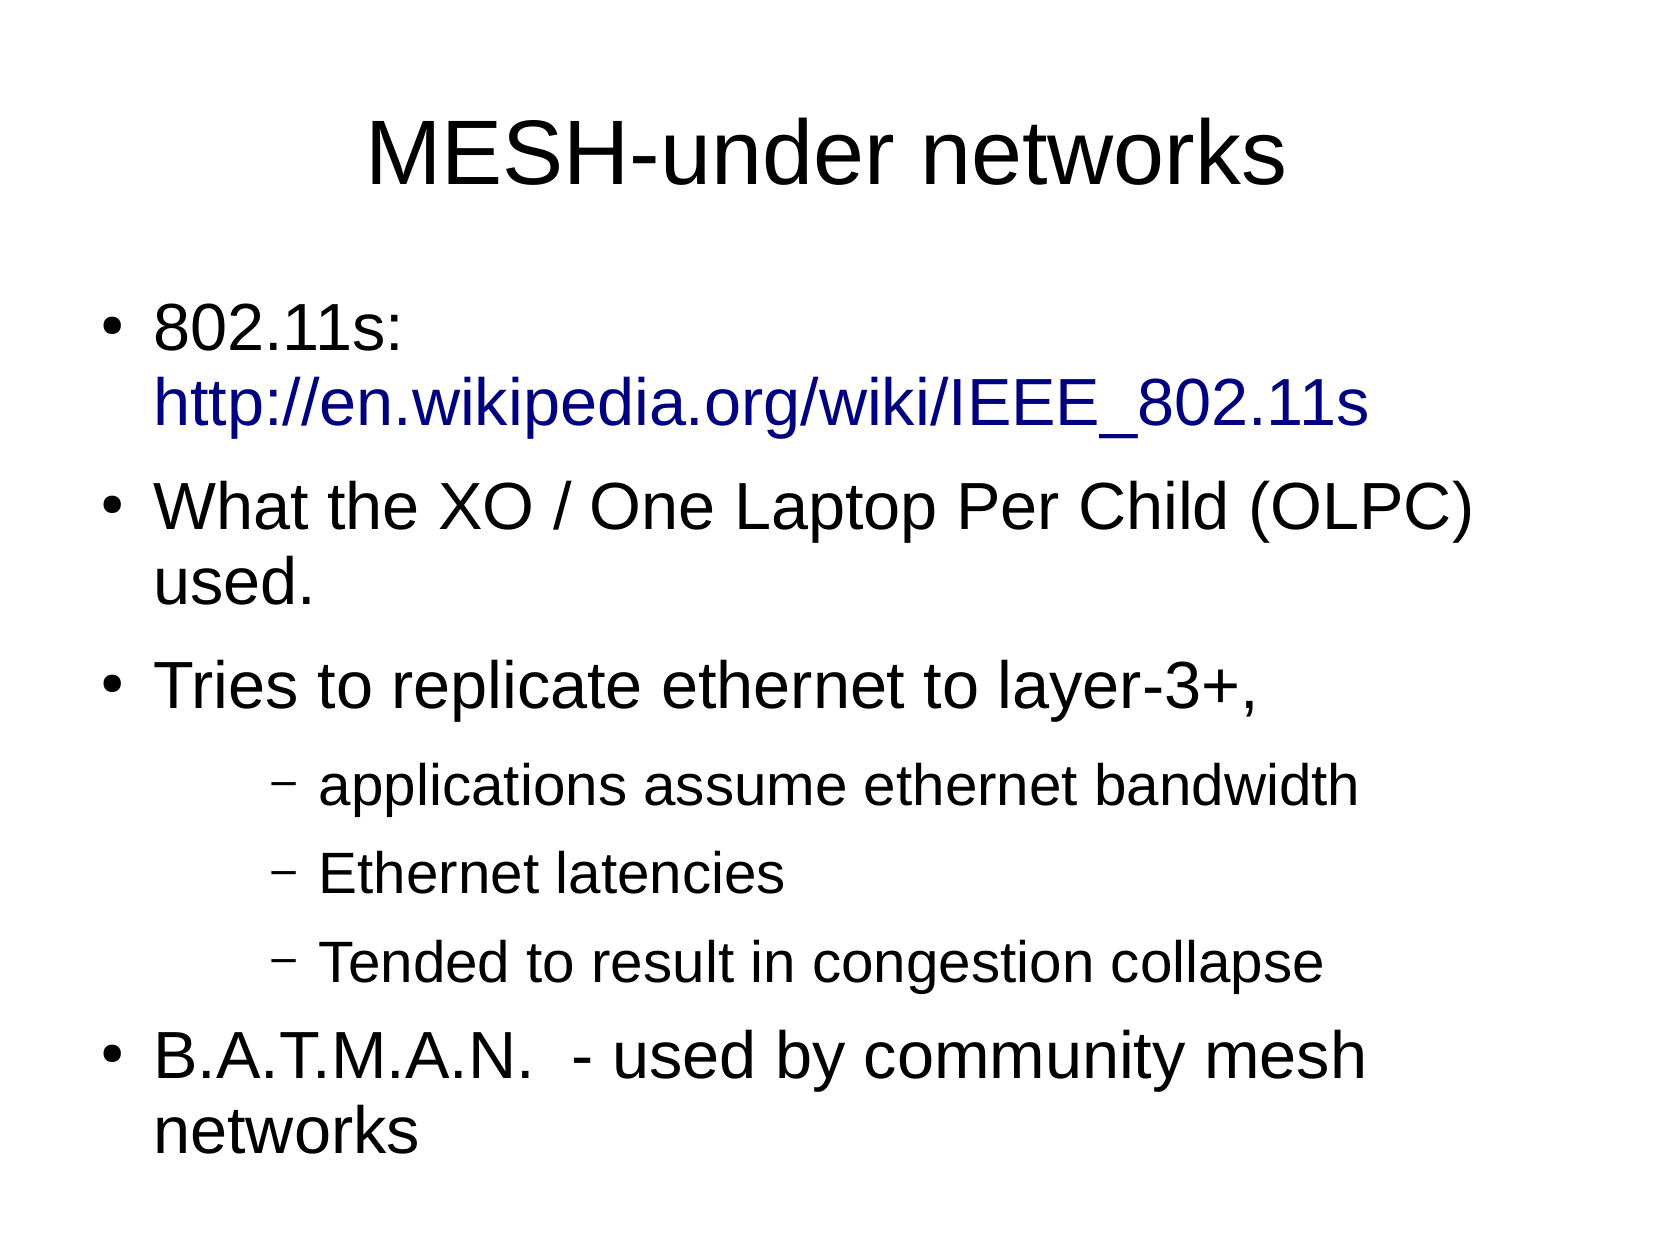

# MESH-under networks
802.11s: http://en.wikipedia.org/wiki/IEEE_802.11s
What the XO / One Laptop Per Child (OLPC) used.
Tries to replicate ethernet to layer-3+,
applications assume ethernet bandwidth
Ethernet latencies
Tended to result in congestion collapse
B.A.T.M.A.N. - used by community mesh networks